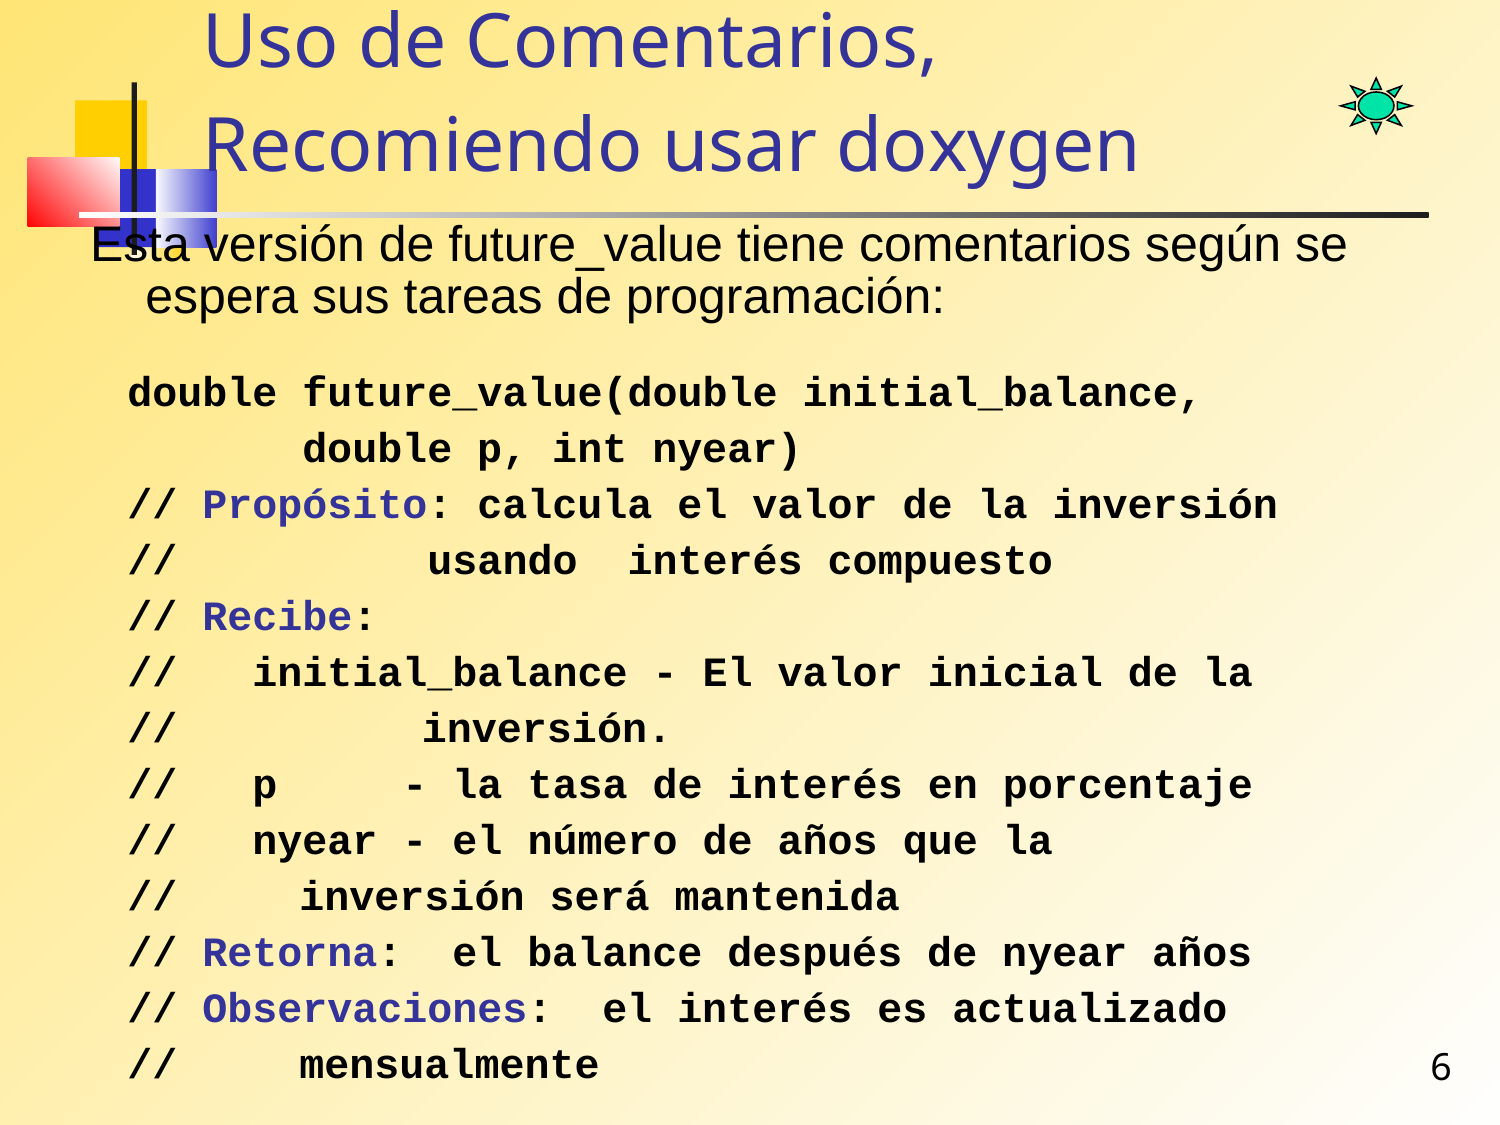

# Uso de Comentarios, Recomiendo usar doxygen
Esta versión de future_value tiene comentarios según se espera sus tareas de programación:
double future_value(double initial_balance,
 double p, int nyear)‏
// Propósito: calcula el valor de la inversión
// usando interés compuesto
// Recibe:
// initial_balance - El valor inicial de la
// 			inversión.
// p - la tasa de interés en porcentaje
// nyear - el número de años que la
//		 inversión será mantenida
// Retorna: el balance después de nyear años
// Observaciones: el interés es actualizado
//		 mensualmente
6